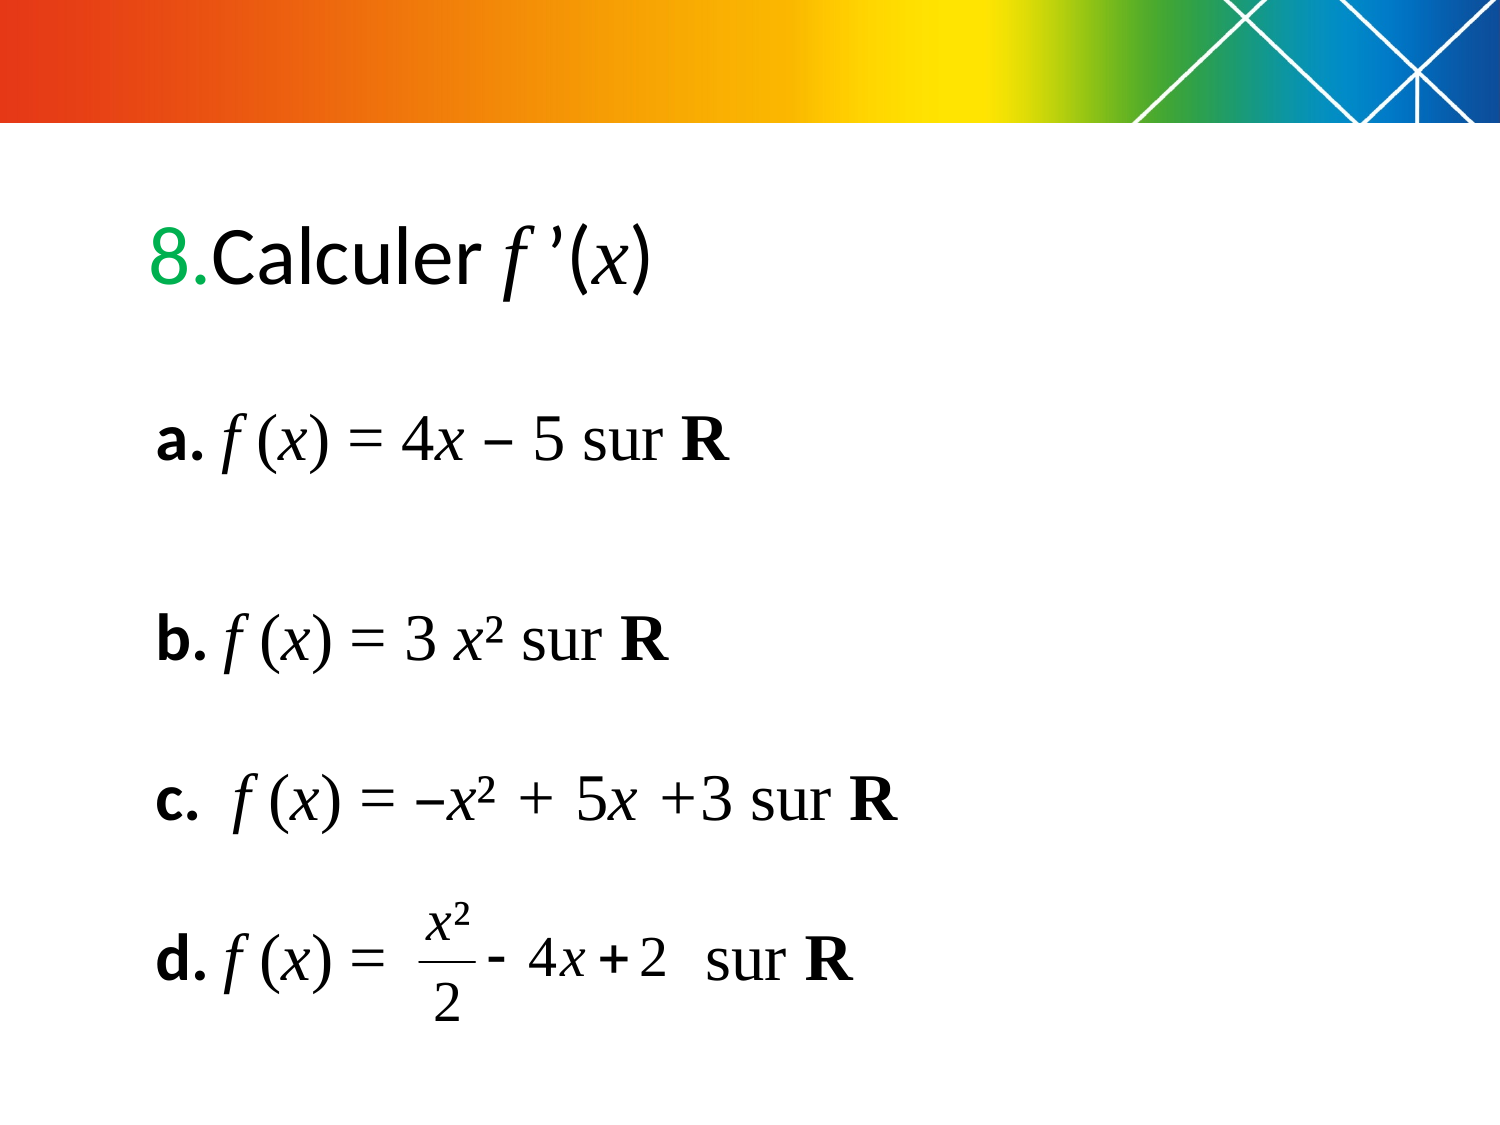

8.Calculer f ’(x)
a. f (x) = 4x – 5 sur R
b. f (x) = 3 x² sur R
c. f (x) = –x² + 5x +3 sur R
d. f (x) = sur R